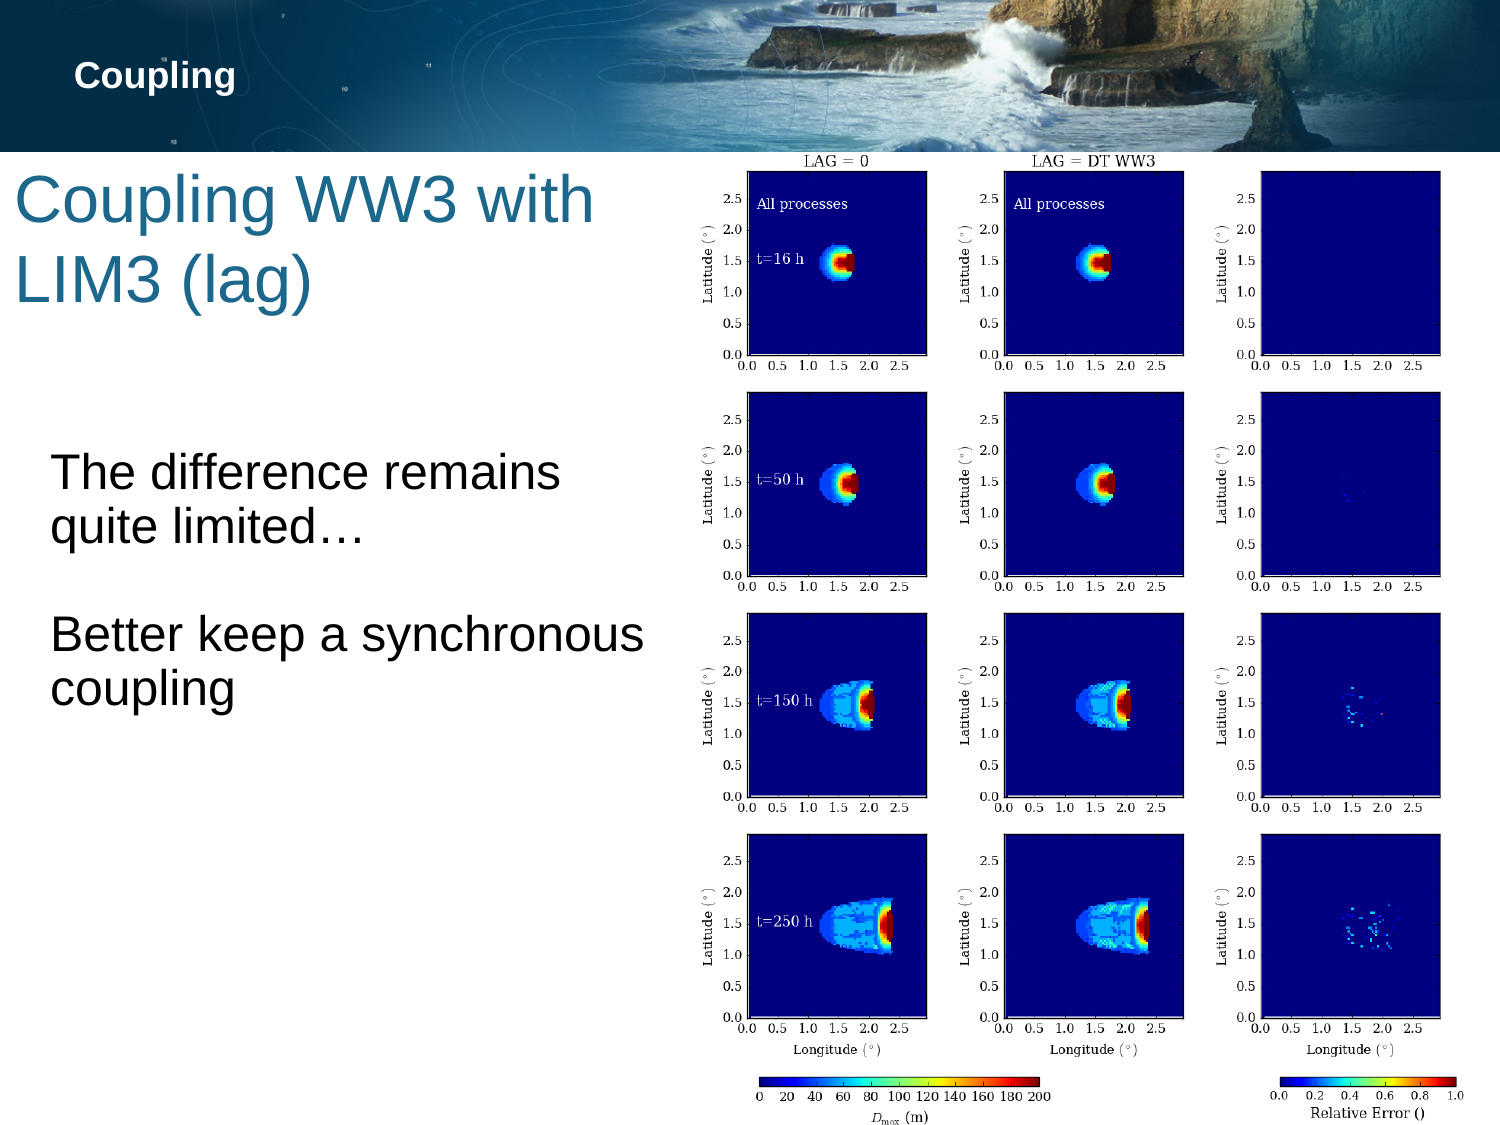

# Coupling
Coupling WW3 with LIM3 (lag)
The difference remains quite limited…
Better keep a synchronous coupling